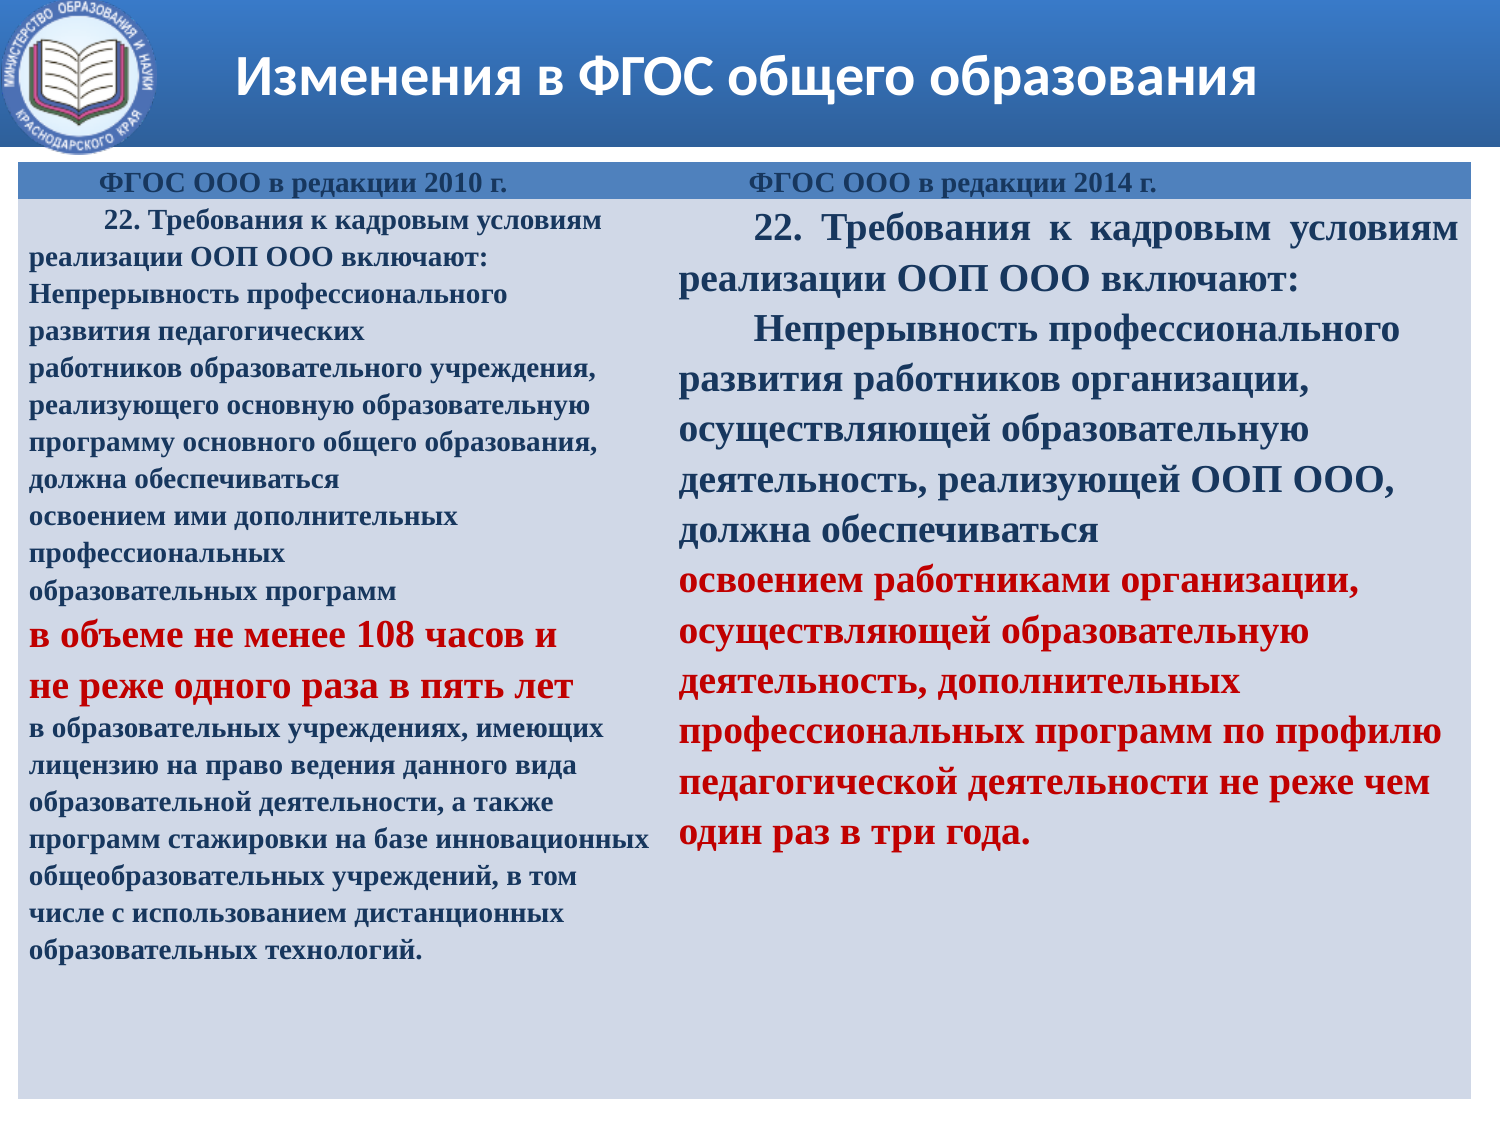

Изменения в ФГОС общего образования
| ФГОС ООО в редакции 2010 г. | ФГОС ООО в редакции 2014 г. |
| --- | --- |
| 22. Требования к кадровым условиям реализации ООП ООО включают: Непрерывность профессионального развития педагогических работников образовательного учреждения, реализующего основную образовательную программу основного общего образования, должна обеспечиваться освоением ими дополнительных профессиональных образовательных программ  в объеме не менее 108 часов и не реже одного раза в пять лет в образовательных учреждениях, имеющих лицензию на право ведения данного вида образовательной деятельности, а также программ стажировки на базе инновационных общеобразовательных учреждений, в том числе с использованием дистанционных образовательных технологий. | 22. Требования к кадровым условиям реализации ООП ООО включают: Непрерывность профессионального развития работников организации, осуществляющей образовательную деятельность, реализующей ООП ООО, должна обеспечиваться освоением работниками организации, осуществляющей образовательную деятельность, дополнительных профессиональных программ по профилю педагогической деятельности не реже чем один раз в три года. |